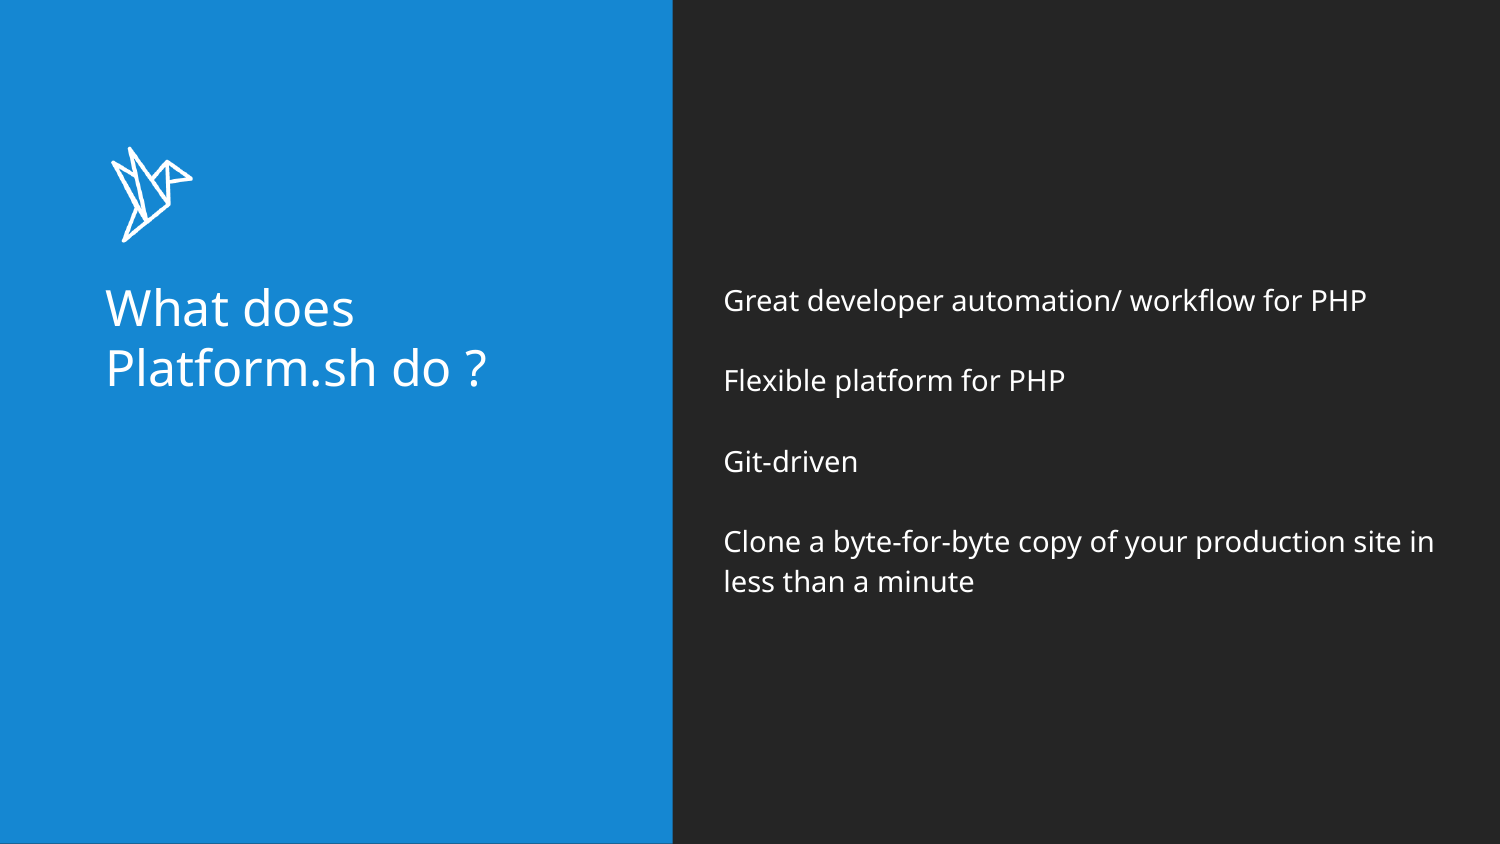

What does Platform.sh do ?
# Great developer automation/ workflow for PHP
Flexible platform for PHP
Git-driven
Clone a byte-for-byte copy of your production site in less than a minute